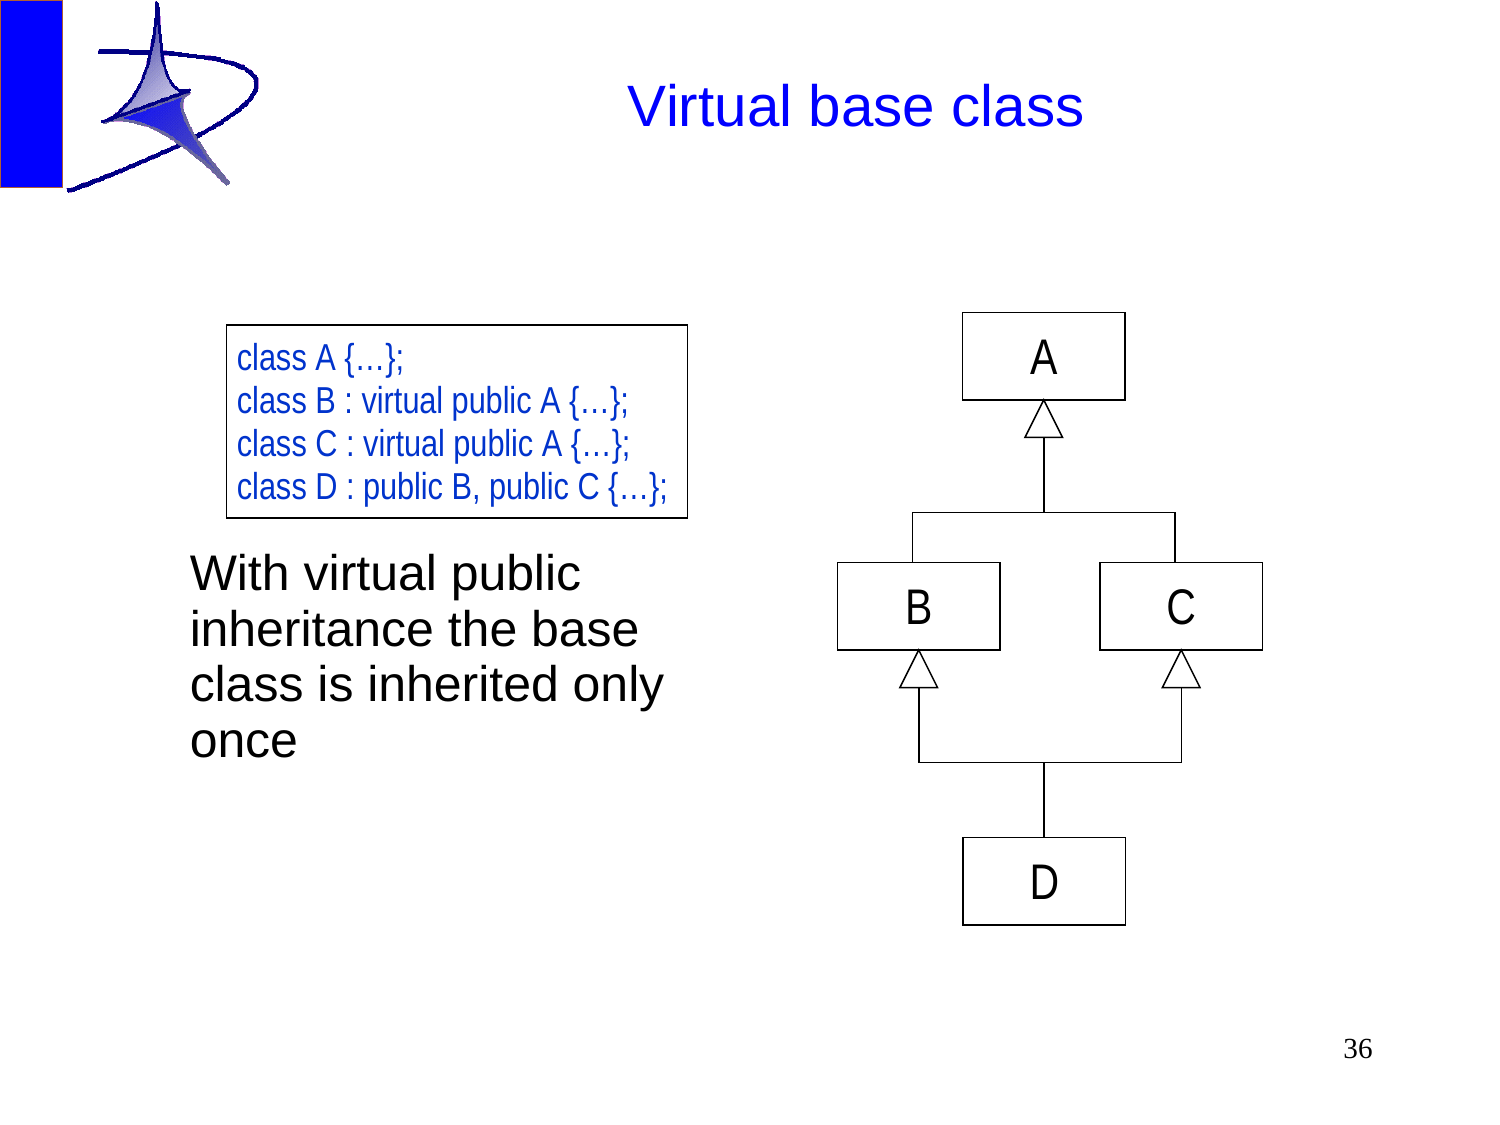

# Virtual base class
A
class A {…};
class B : virtual public A {…};
class C : virtual public A {…};
class D : public B, public C {…};
With virtual public inheritance the base class is inherited only once
B
C
D
36